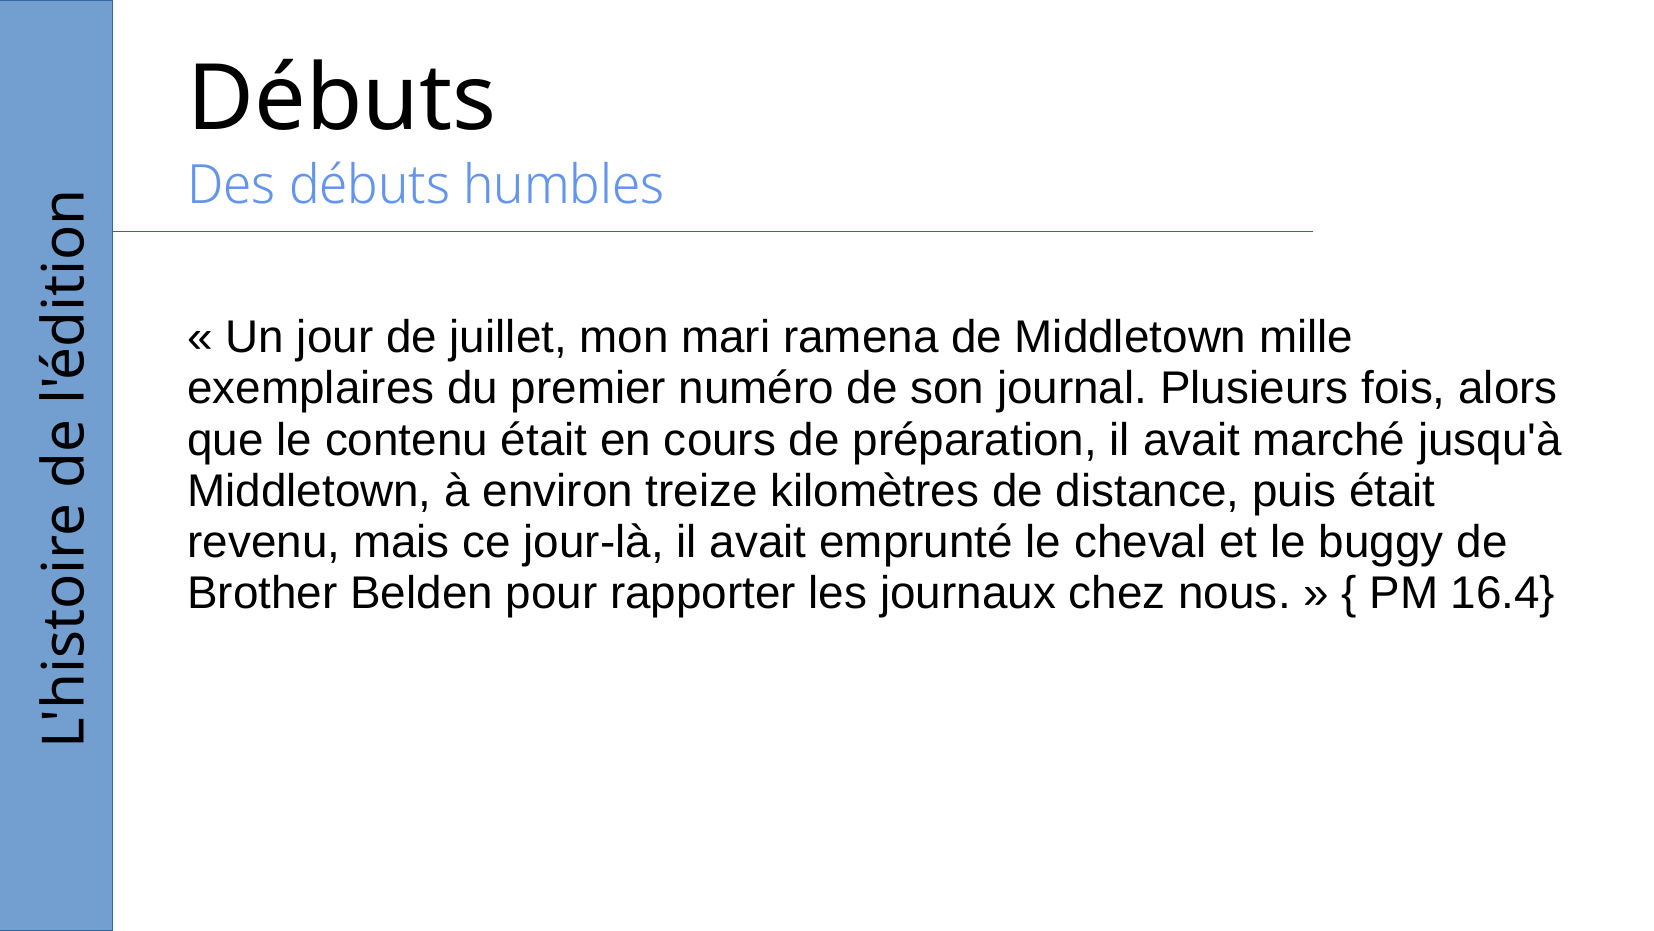

# Débuts
Des débuts humbles
« Un jour de juillet, mon mari ramena de Middletown mille exemplaires du premier numéro de son journal. Plusieurs fois, alors que le contenu était en cours de préparation, il avait marché jusqu'à Middletown, à environ treize kilomètres de distance, puis était revenu, mais ce jour-là, il avait emprunté le cheval et le buggy de Brother Belden pour rapporter les journaux chez nous. » { PM 16.4}
L'histoire de l'édition